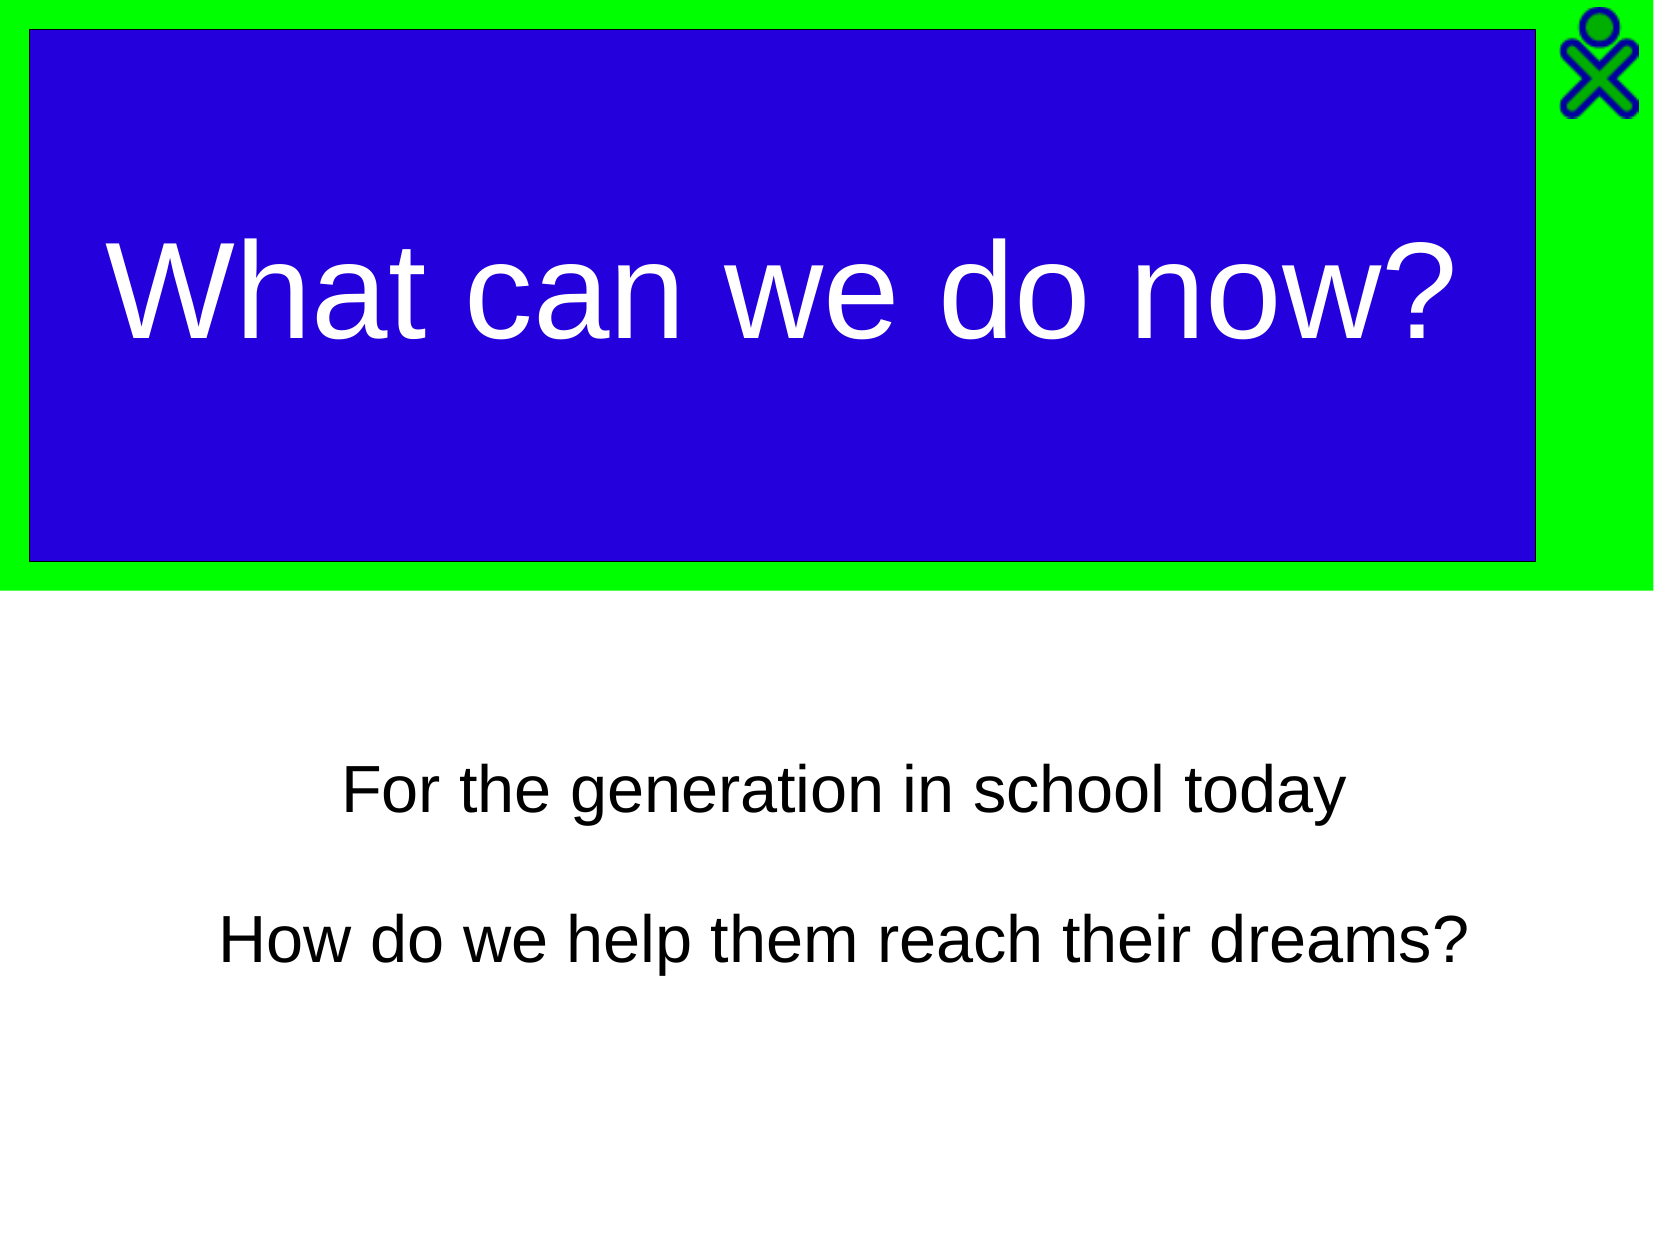

# What can we do now?
For the generation in school today
How do we help them reach their dreams?